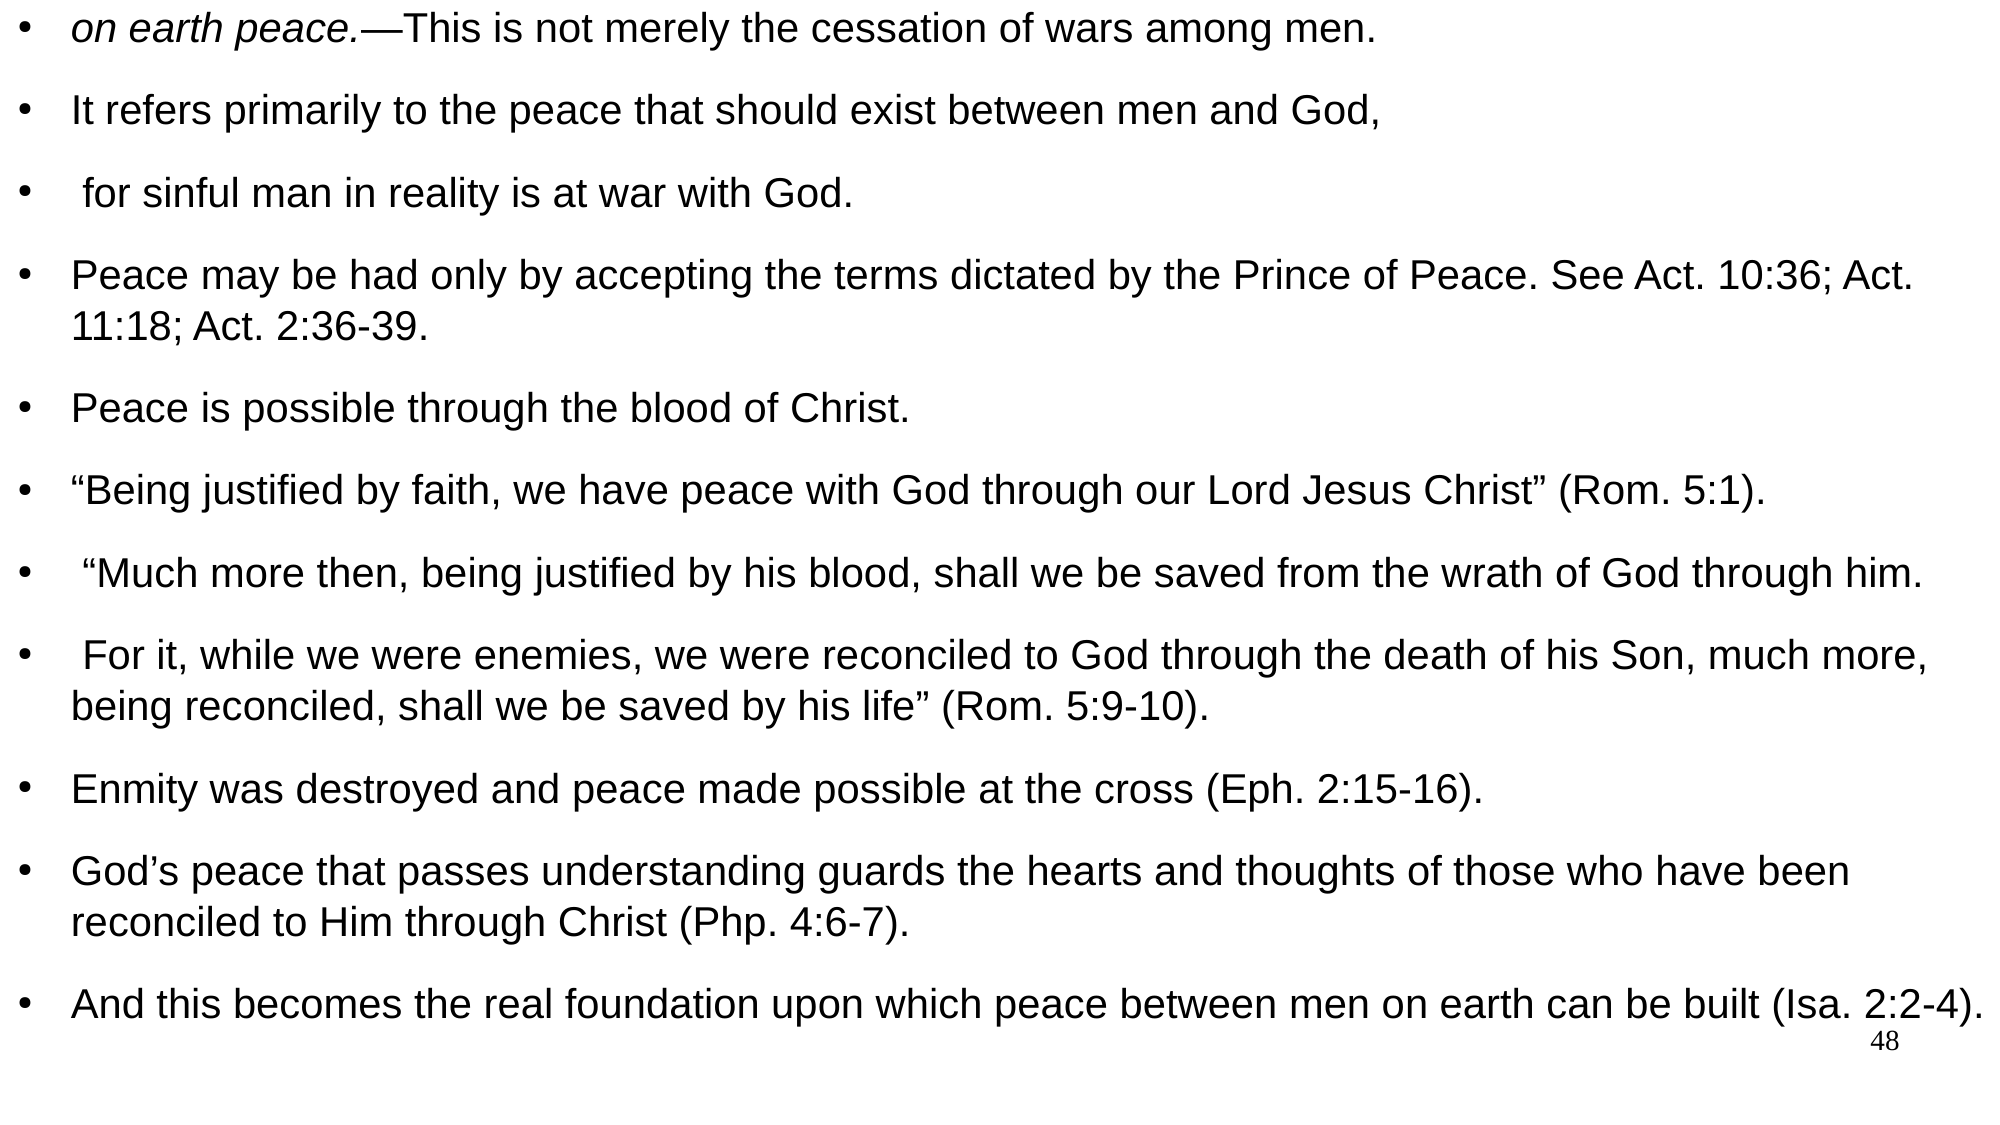

# on earth peace.—This is not merely the cessation of wars among men.
It refers primarily to the peace that should exist between men and God,
 for sinful man in reality is at war with God.
Peace may be had only by accepting the terms dictated by the Prince of Peace. See Act. 10:36; Act. 11:18; Act. 2:36-39.
Peace is possible through the blood of Christ.
“Being justified by faith, we have peace with God through our Lord Jesus Christ” (Rom. 5:1).
 “Much more then, being justified by his blood, shall we be saved from the wrath of God through him.
 For it, while we were enemies, we were reconciled to God through the death of his Son, much more, being reconciled, shall we be saved by his life” (Rom. 5:9-10).
Enmity was destroyed and peace made possible at the cross (Eph. 2:15-16).
God’s peace that passes understanding guards the hearts and thoughts of those who have been reconciled to Him through Christ (Php. 4:6-7).
And this becomes the real foundation upon which peace between men on earth can be built (Isa. 2:2-4).
48